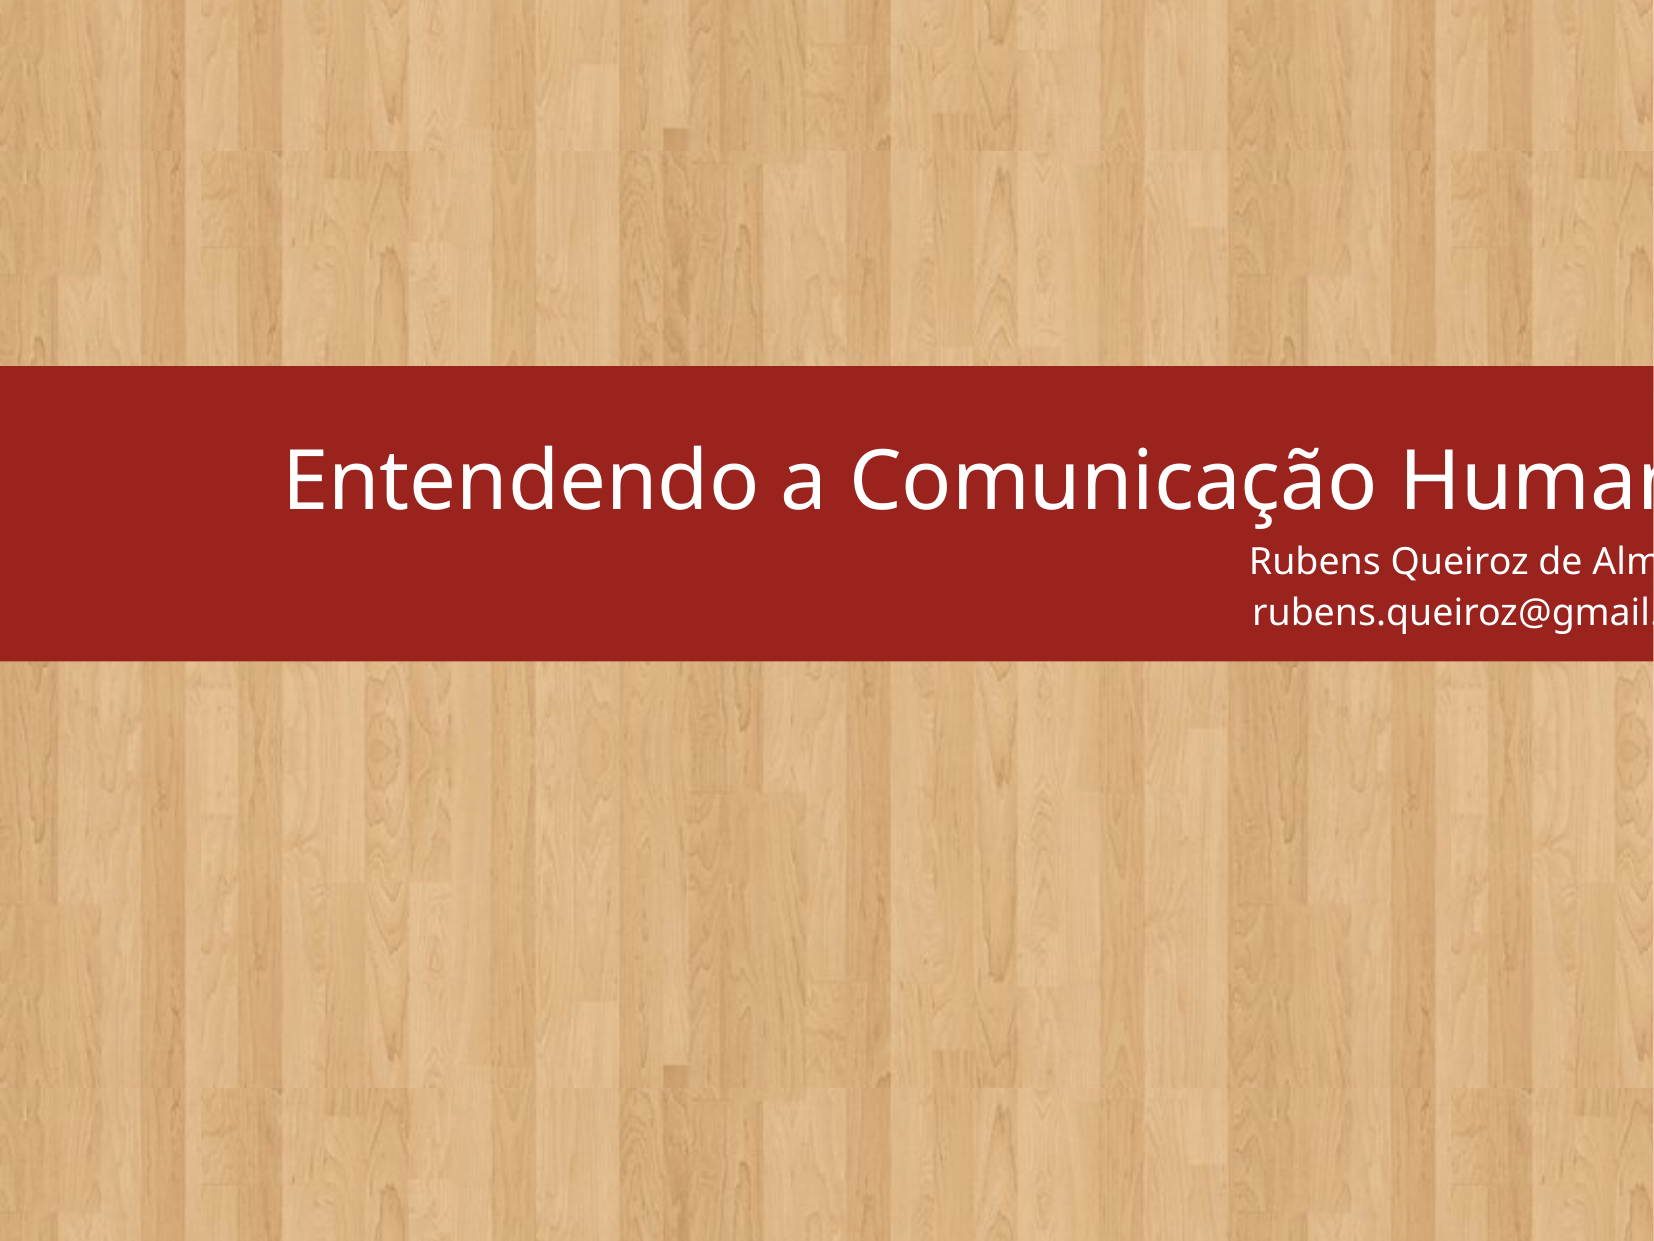

#
Entendendo a Comunicação Humana
Rubens Queiroz de Almeida
rubens.queiroz@gmail.com